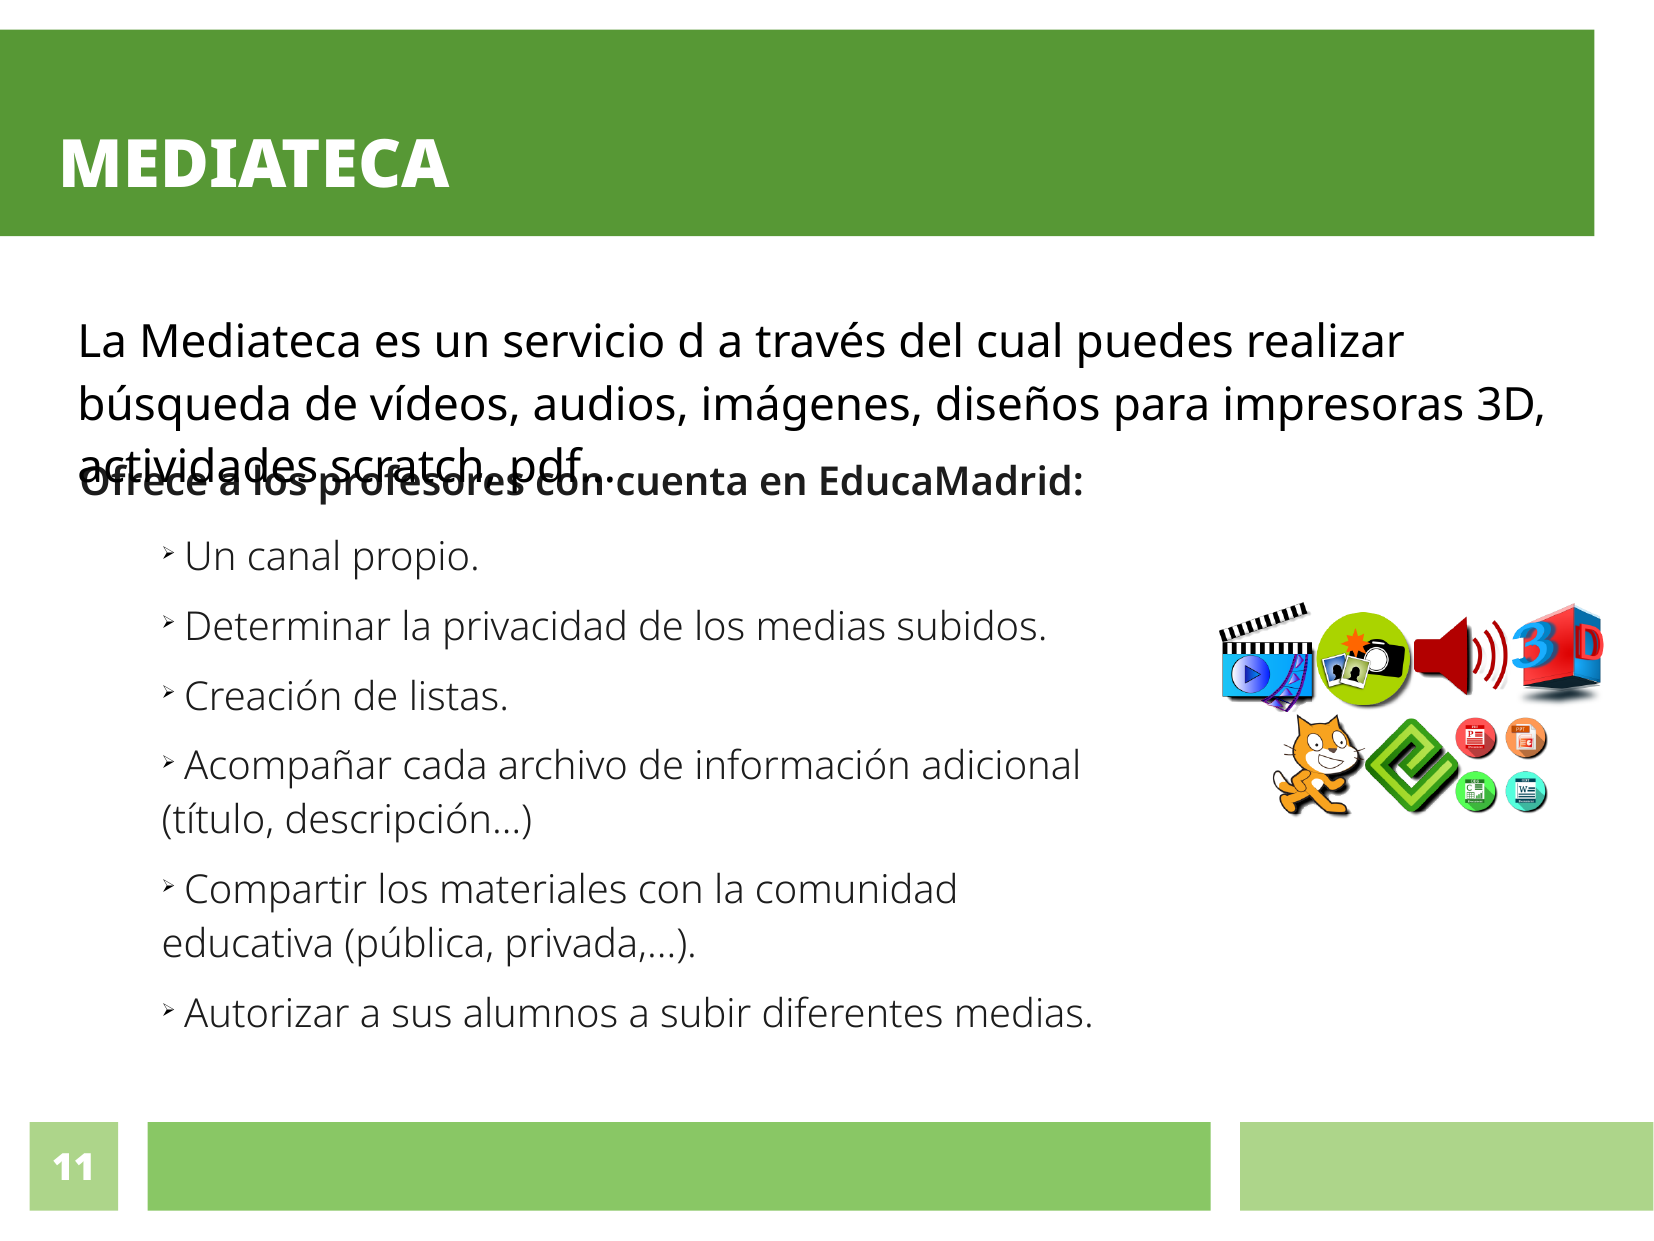

# MEDIATECA
La Mediateca es un servicio d a través del cual puedes realizar búsqueda de vídeos, audios, imágenes, diseños para impresoras 3D, actividades scratch, pdf…
Ofrece a los profesores con cuenta en EducaMadrid:
 Un canal propio.
 Determinar la privacidad de los medias subidos.
 Creación de listas.
 Acompañar cada archivo de información adicional (título, descripción…)
 Compartir los materiales con la comunidad educativa (pública, privada,...).
 Autorizar a sus alumnos a subir diferentes medias.
11